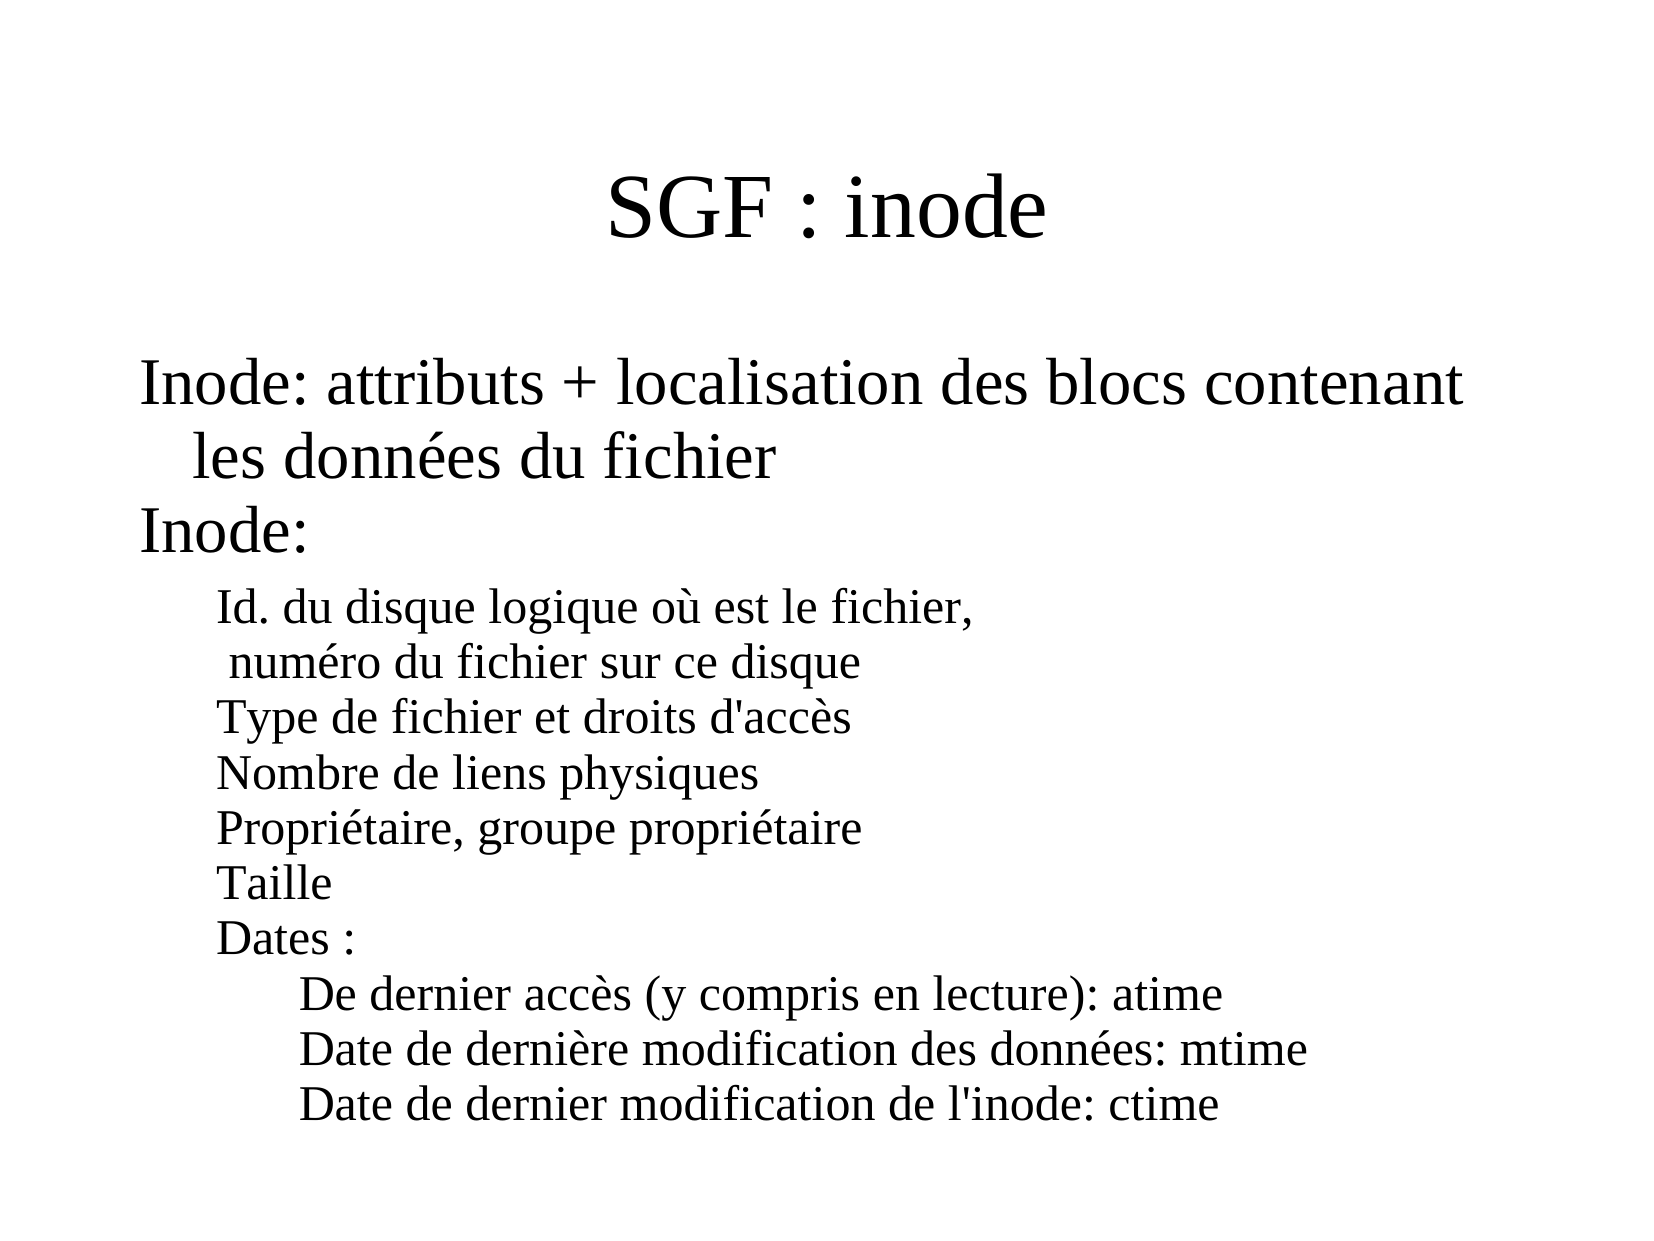

# SGF : inode
Inode: attributs + localisation des blocs contenant les données du fichier
Inode:
Id. du disque logique où est le fichier,
 numéro du fichier sur ce disque
Type de fichier et droits d'accès
Nombre de liens physiques
Propriétaire, groupe propriétaire
Taille
Dates :
De dernier accès (y compris en lecture): atime
Date de dernière modification des données: mtime
Date de dernier modification de l'inode: ctime